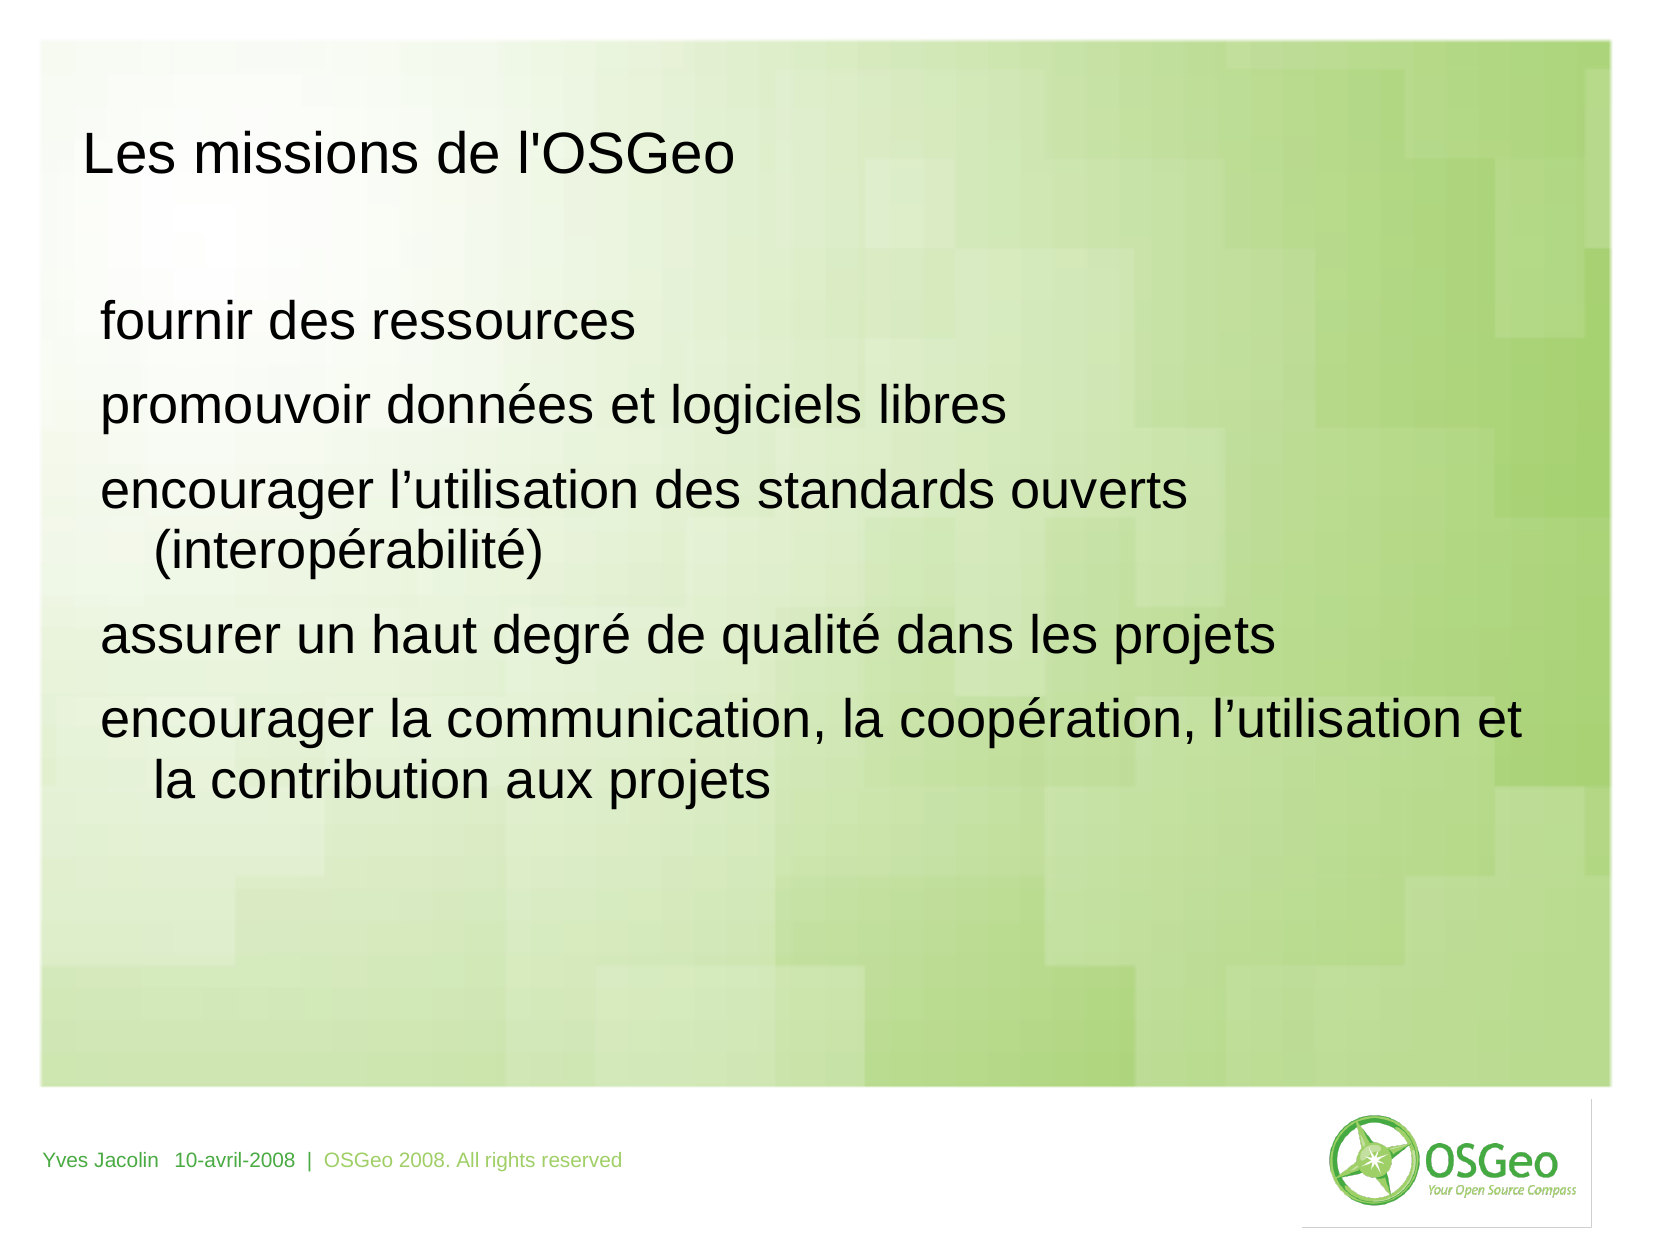

# Les missions de l'OSGeo
fournir des ressources
promouvoir données et logiciels libres
encourager l’utilisation des standards ouverts (interopérabilité)
assurer un haut degré de qualité dans les projets
encourager la communication, la coopération, l’utilisation et la contribution aux projets